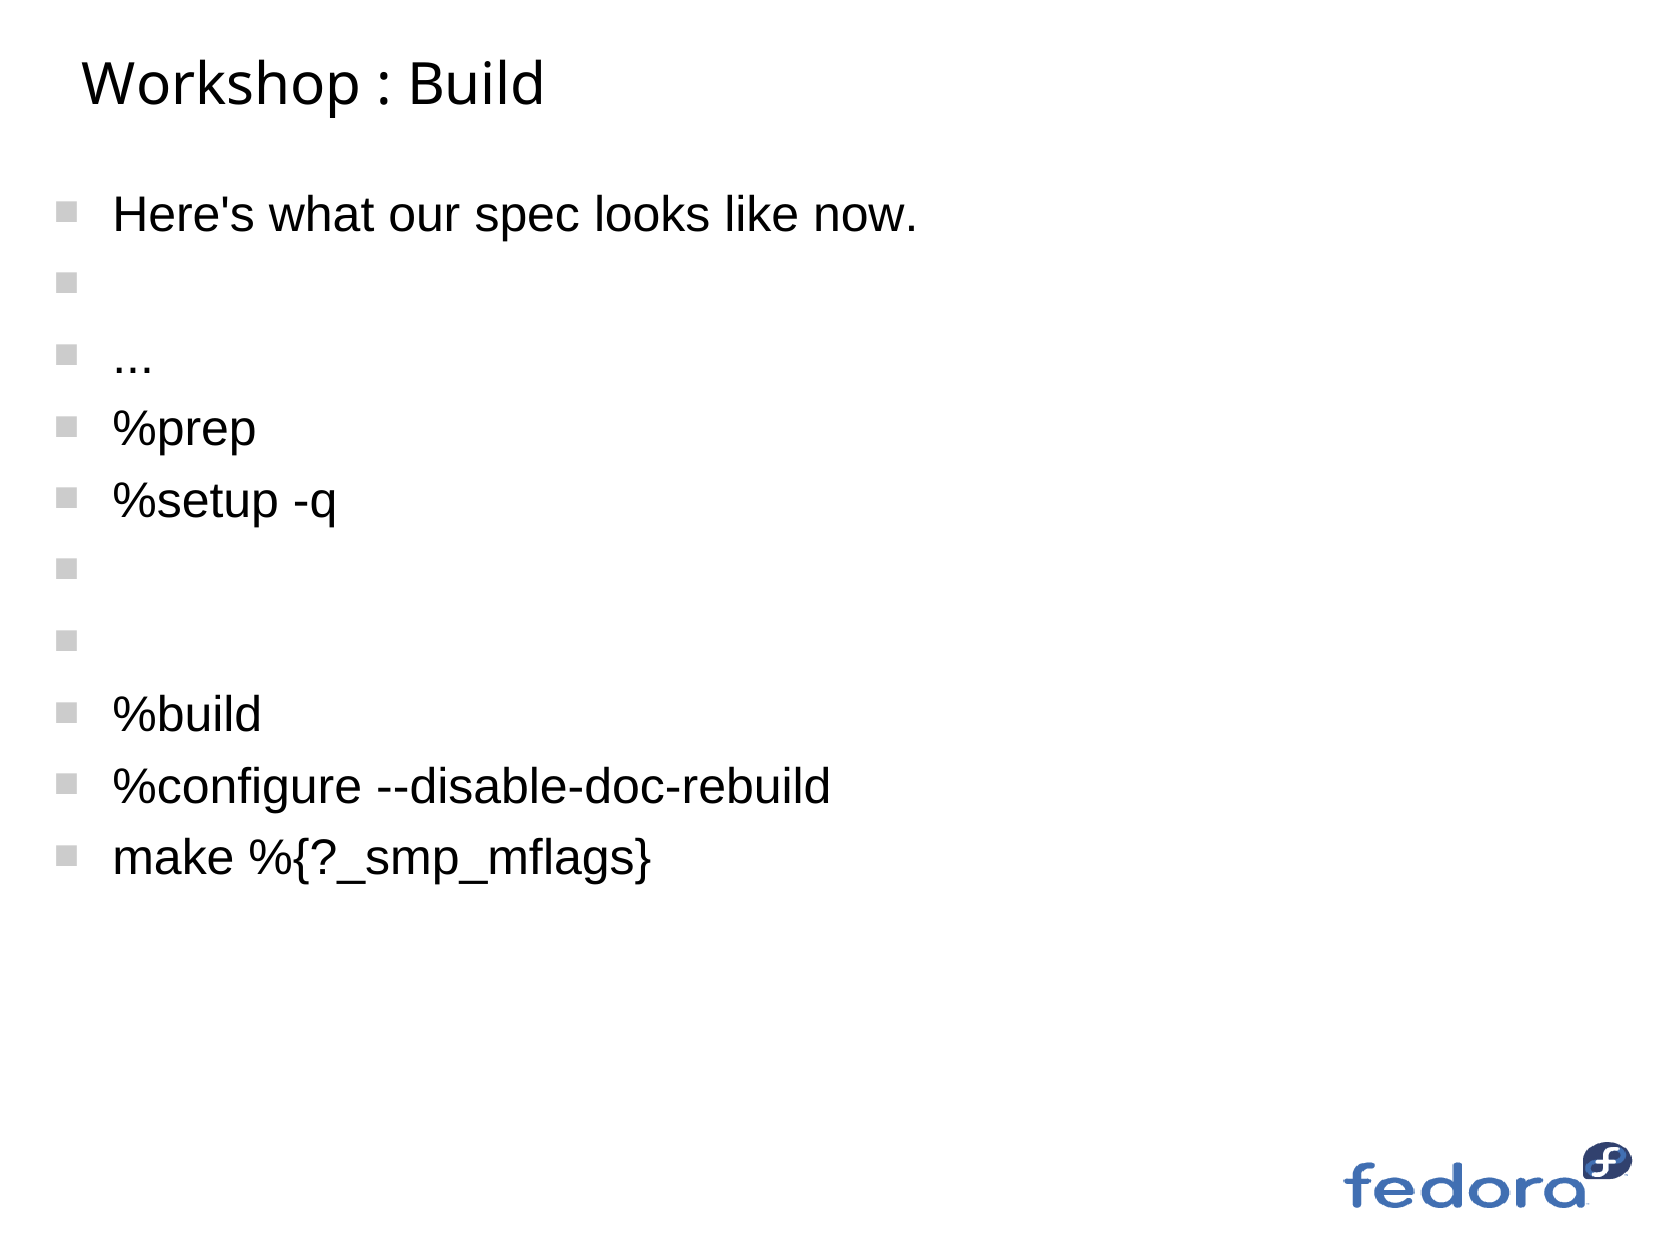

# Workshop : Build
Here's what our spec looks like now.
...
%prep
%setup -q
%build
%configure --disable-doc-rebuild
make %{?_smp_mflags}